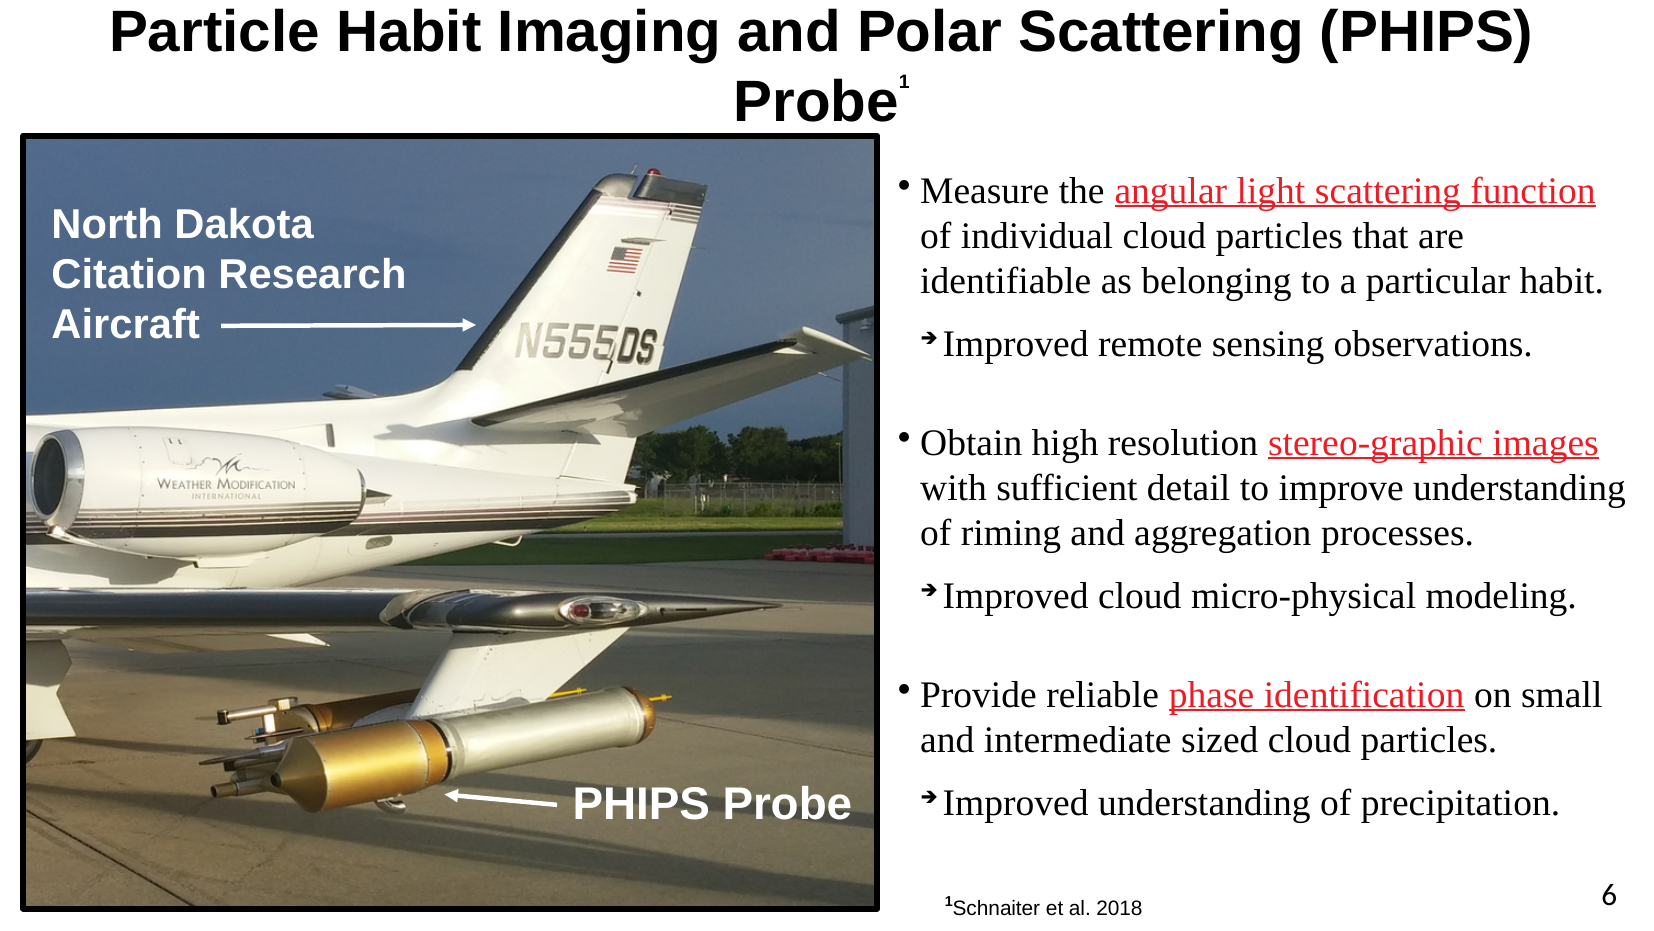

Particle Habit Imaging and Polar Scattering (PHIPS) Probe1
Measure the angular light scattering function of individual cloud particles that are identifiable as belonging to a particular habit.
Improved remote sensing observations.
Obtain high resolution stereo-graphic images with sufficient detail to improve understanding of riming and aggregation processes.
Improved cloud micro-physical modeling.
Provide reliable phase identification on small and intermediate sized cloud particles.
Improved understanding of precipitation.
North Dakota
Citation Research Aircraft
PHIPS Probe
16,385
4
1Schnaiter et al. 2018